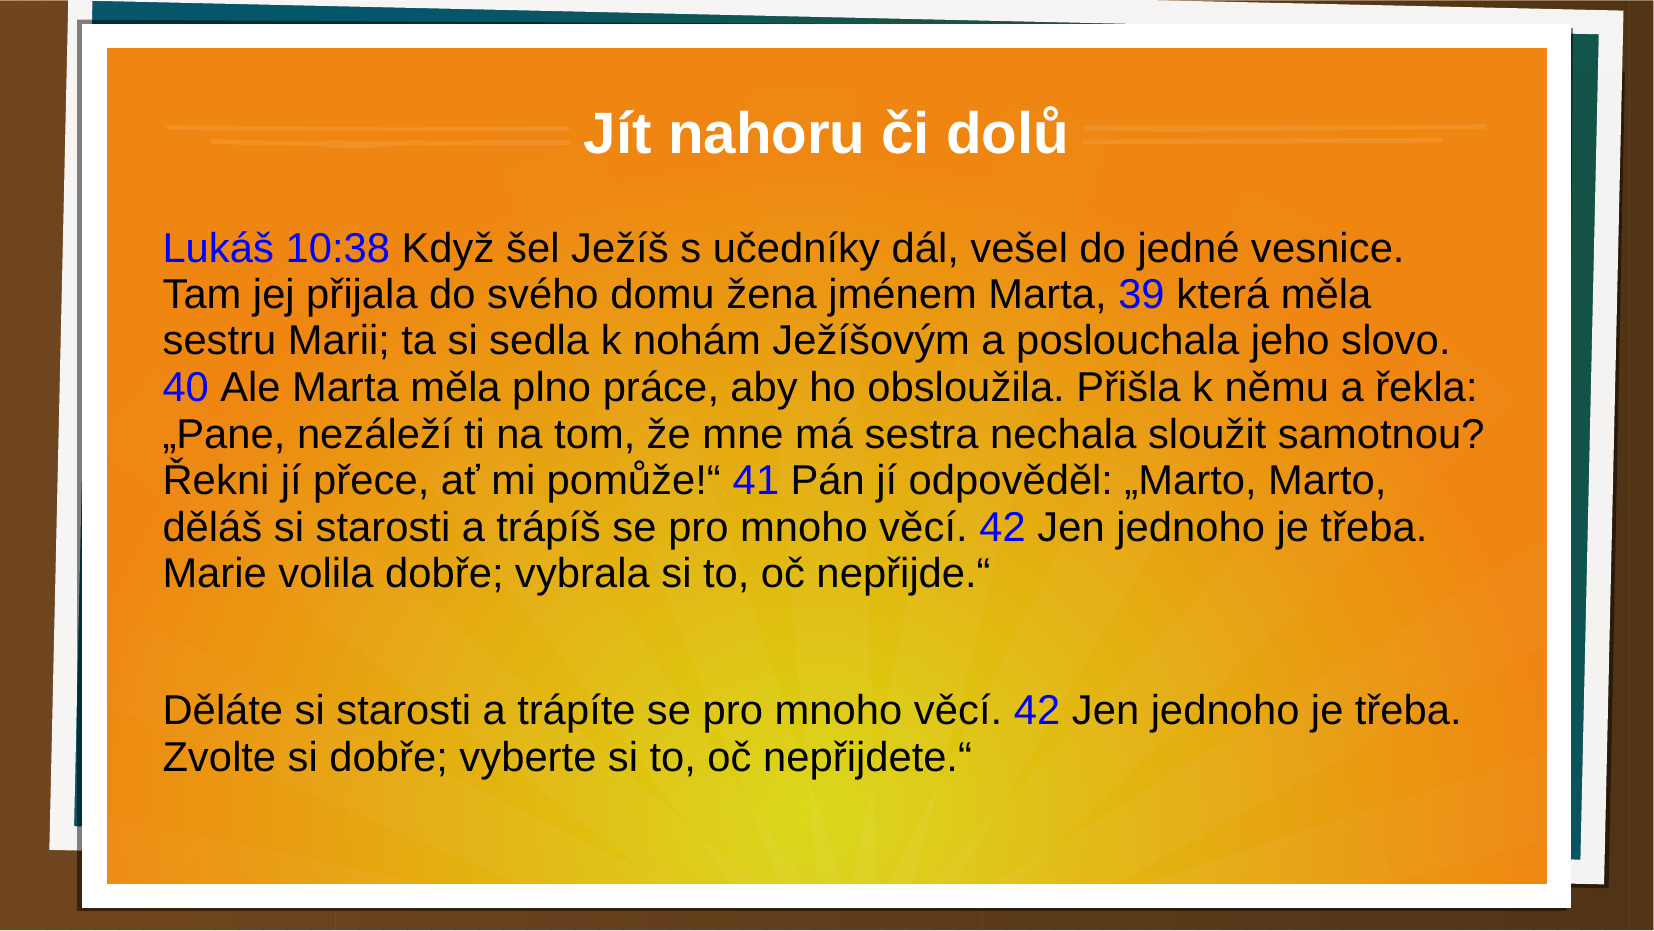

# Jít nahoru či dolů
Lukáš 10:38 Když šel Ježíš s učedníky dál, vešel do jedné vesnice. Tam jej přijala do svého domu žena jménem Marta, 39 která měla sestru Marii; ta si sedla k nohám Ježíšovým a poslouchala jeho slovo. 40 Ale Marta měla plno práce, aby ho obsloužila. Přišla k němu a řekla: „Pane, nezáleží ti na tom, že mne má sestra nechala sloužit samotnou? Řekni jí přece, ať mi pomůže!“ 41 Pán jí odpověděl: „Marto, Marto, děláš si starosti a trápíš se pro mnoho věcí. 42 Jen jednoho je třeba. Marie volila dobře; vybrala si to, oč nepřijde.“
Děláte si starosti a trápíte se pro mnoho věcí. 42 Jen jednoho je třeba. Zvolte si dobře; vyberte si to, oč nepřijdete.“